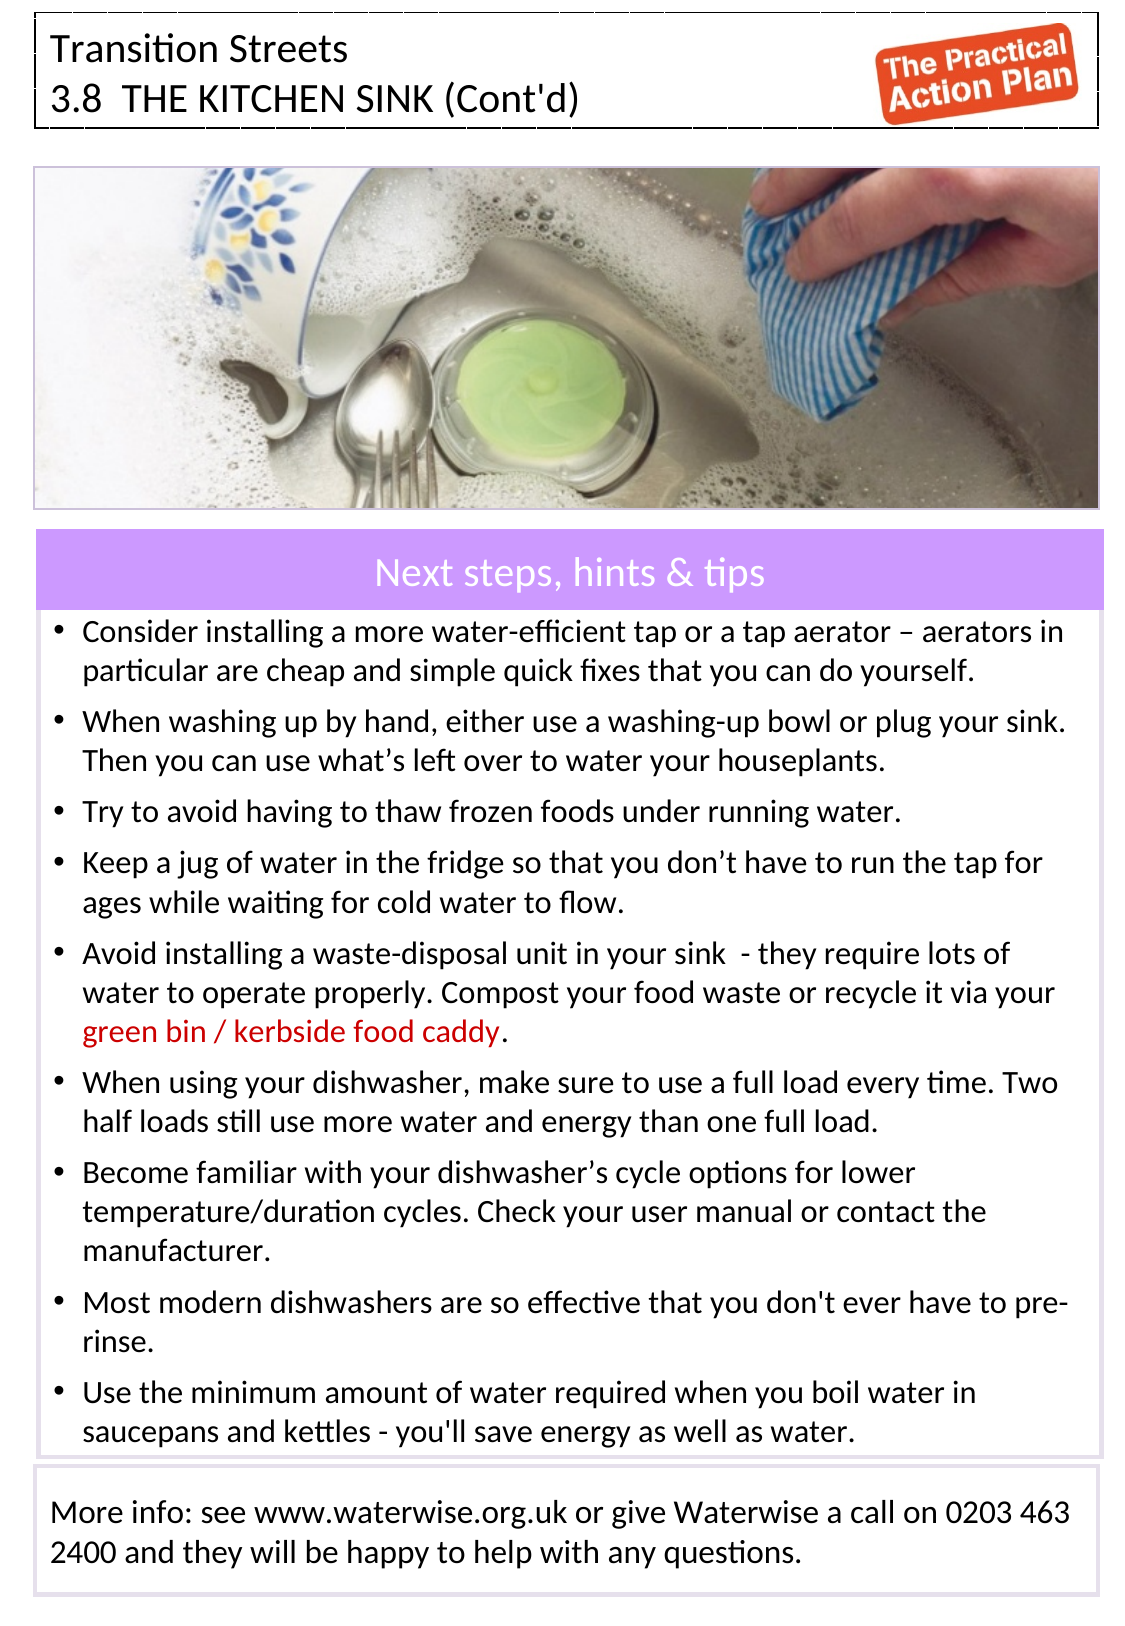

Transition Streets
3.8 THE KITCHEN SINK (Cont'd)
Next steps, hints & tips
Consider installing a more water-efficient tap or a tap aerator – aerators in particular are cheap and simple quick fixes that you can do yourself.
When washing up by hand, either use a washing-up bowl or plug your sink. Then you can use what’s left over to water your houseplants.
Try to avoid having to thaw frozen foods under running water.
Keep a jug of water in the fridge so that you don’t have to run the tap for ages while waiting for cold water to flow.
Avoid installing a waste-disposal unit in your sink - they require lots of water to operate properly. Compost your food waste or recycle it via your green bin / kerbside food caddy.
When using your dishwasher, make sure to use a full load every time. Two half loads still use more water and energy than one full load.
Become familiar with your dishwasher’s cycle options for lower temperature/duration cycles. Check your user manual or contact the manufacturer.
Most modern dishwashers are so effective that you don't ever have to pre-rinse.
Use the minimum amount of water required when you boil water in saucepans and kettles - you'll save energy as well as water.
More info: see www.waterwise.org.uk or give Waterwise a call on 0203 463 2400 and they will be happy to help with any questions.